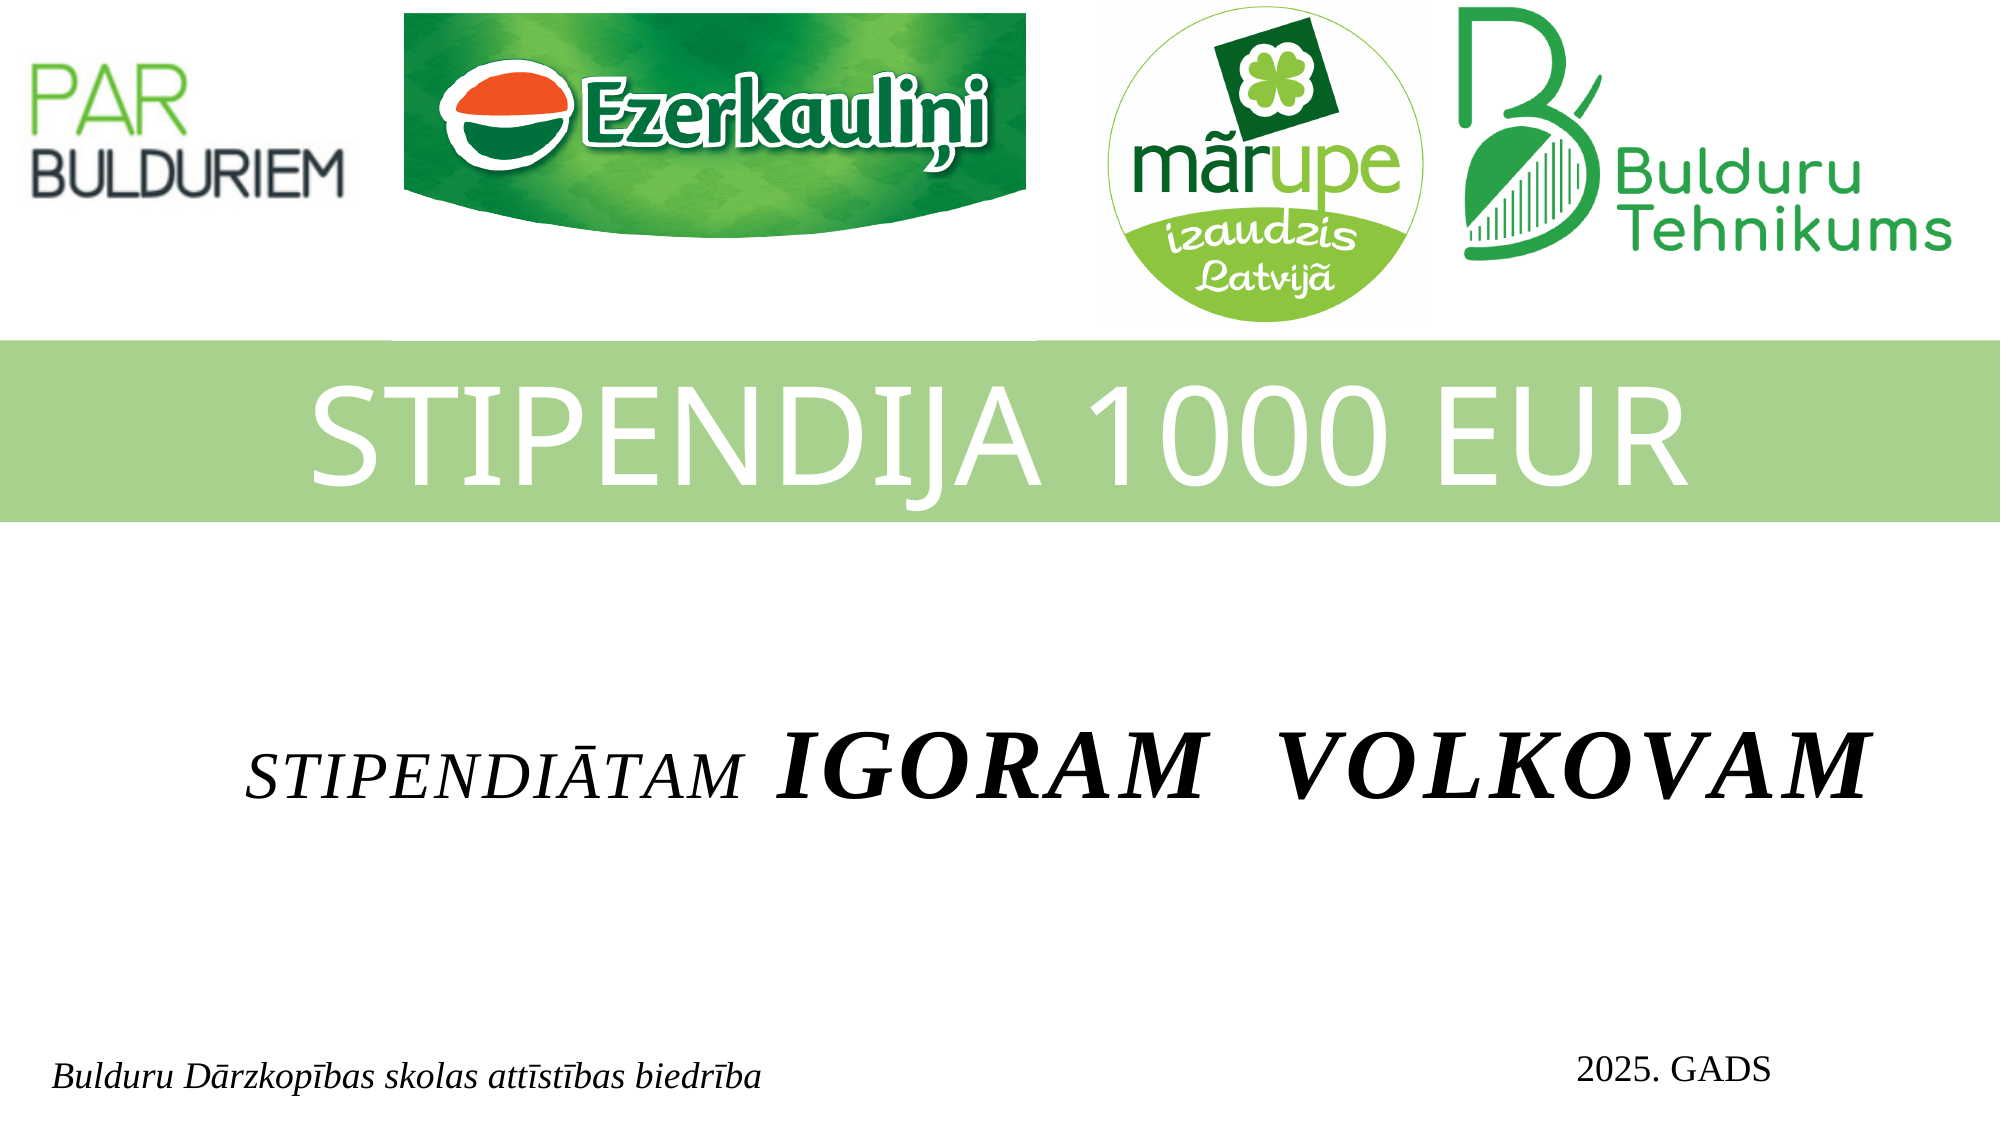

STIPENDIJA 1000 EUR
STIPENDIĀTAM IGORAM VOLKOVAM
2025. GADS
Bulduru Dārzkopības skolas attīstības biedrība